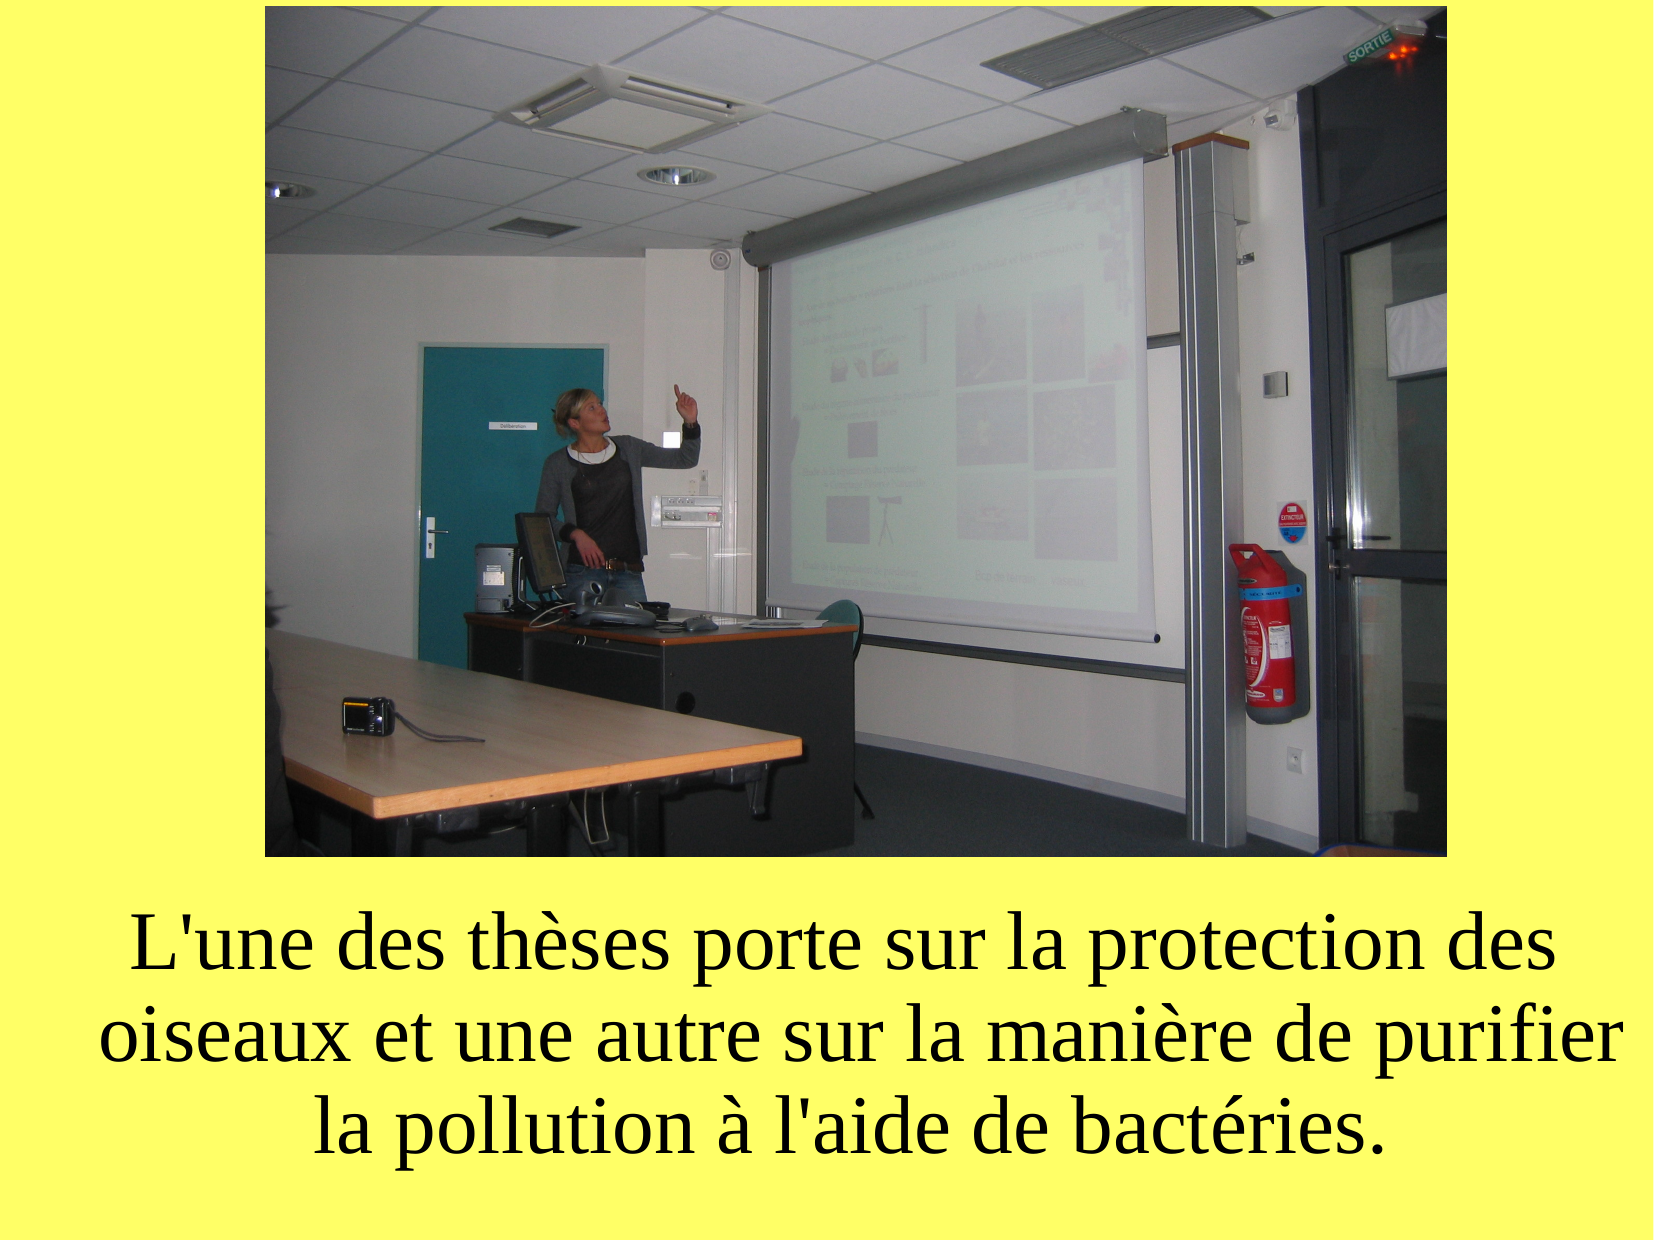

# L'une des thèses porte sur la protection des oiseaux et une autre sur la manière de purifier la pollution à l'aide de bactéries.